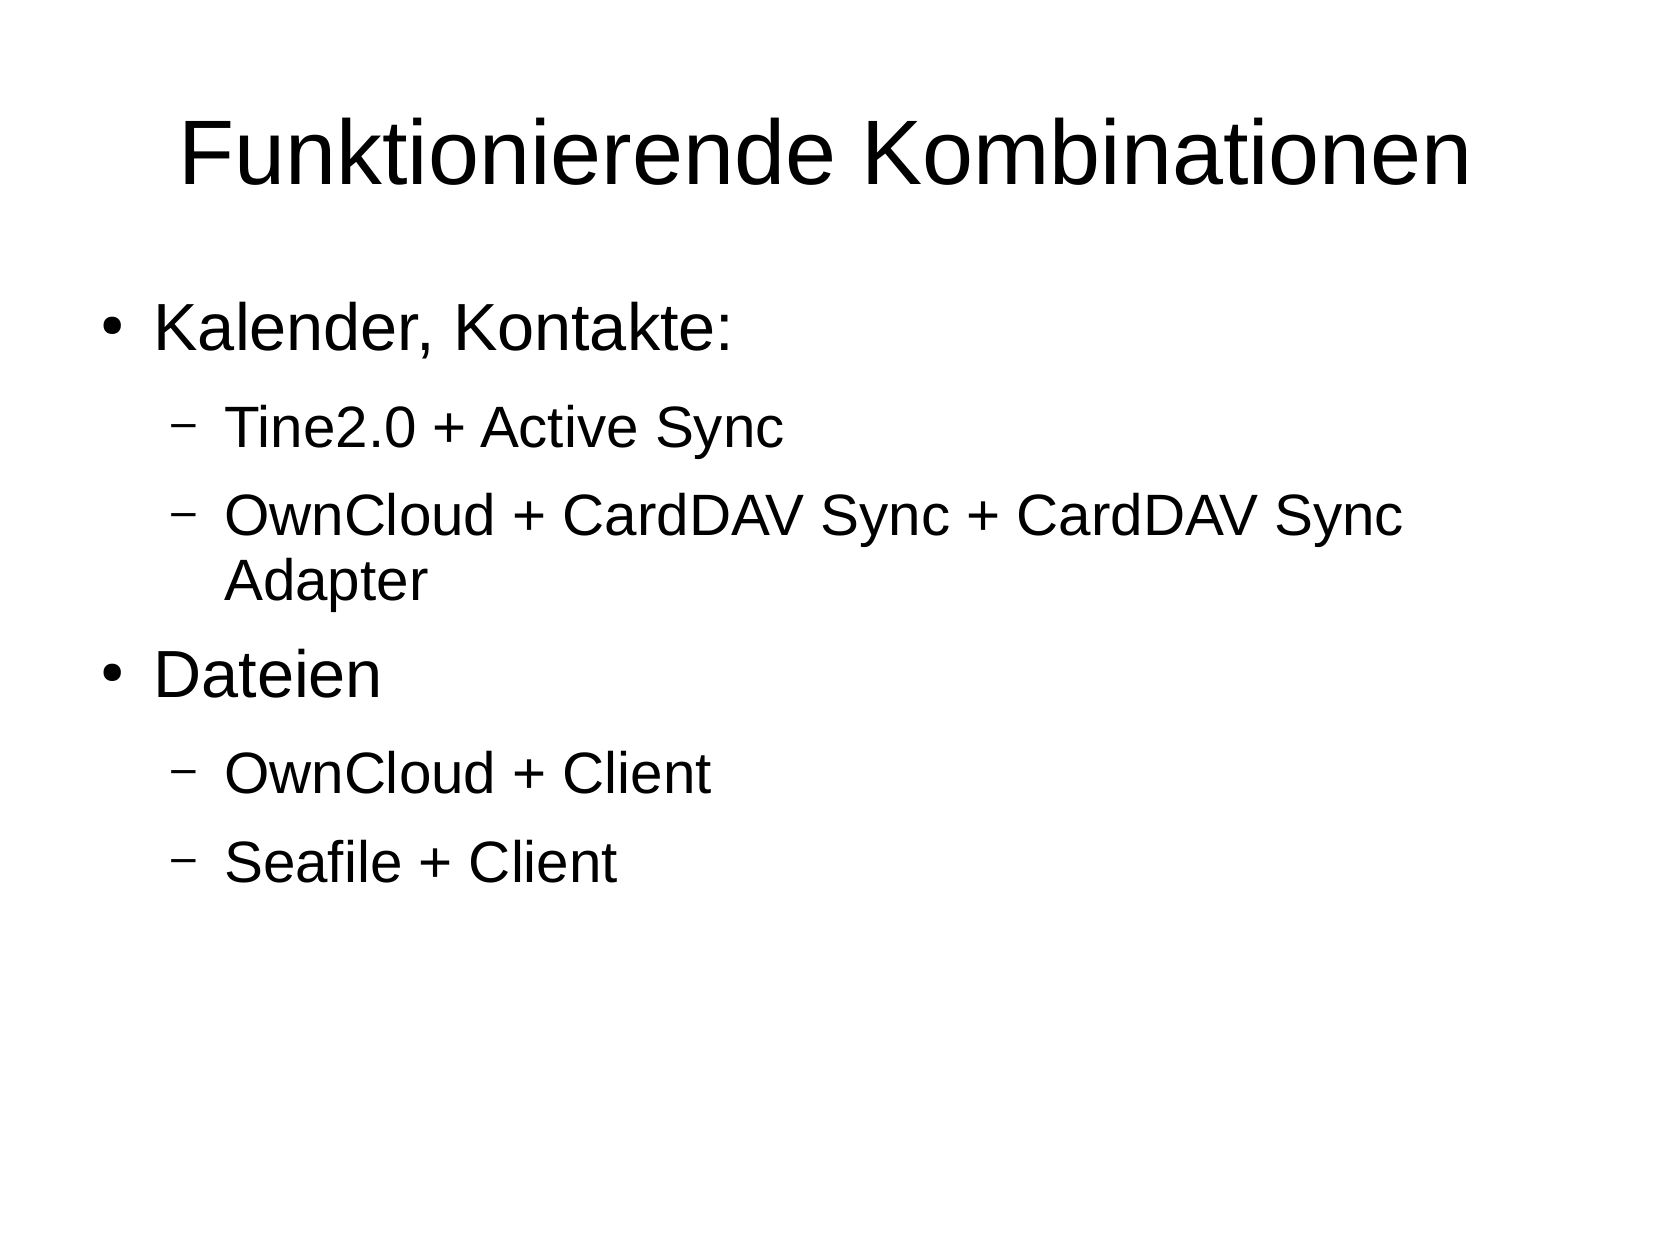

# Funktionierende Kombinationen
Kalender, Kontakte:
Tine2.0 + Active Sync
OwnCloud + CardDAV Sync + CardDAV Sync Adapter
Dateien
OwnCloud + Client
Seafile + Client